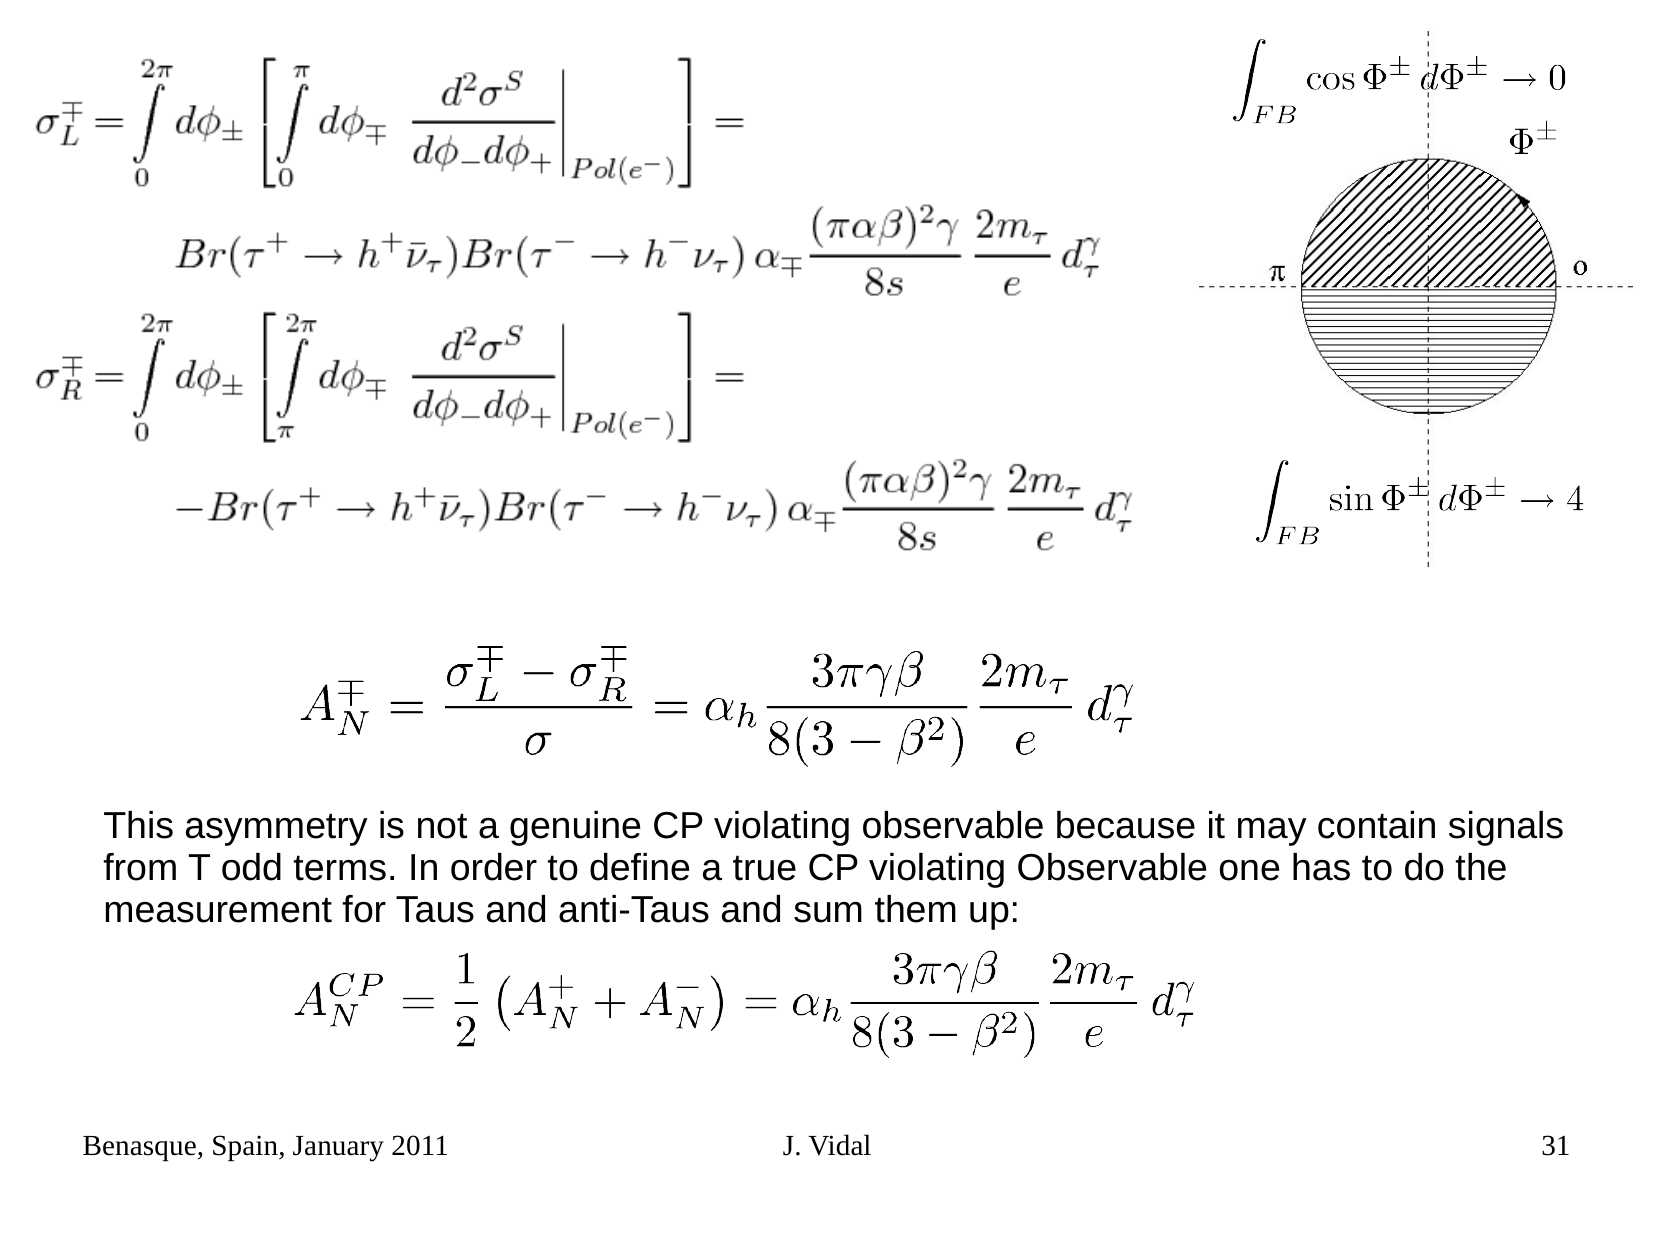

This asymmetry is not a genuine CP violating observable because it may contain signals from T odd terms. In order to define a true CP violating Observable one has to do the measurement for Taus and anti-Taus and sum them up:
Benasque, Spain, January 2011
J. Vidal
31